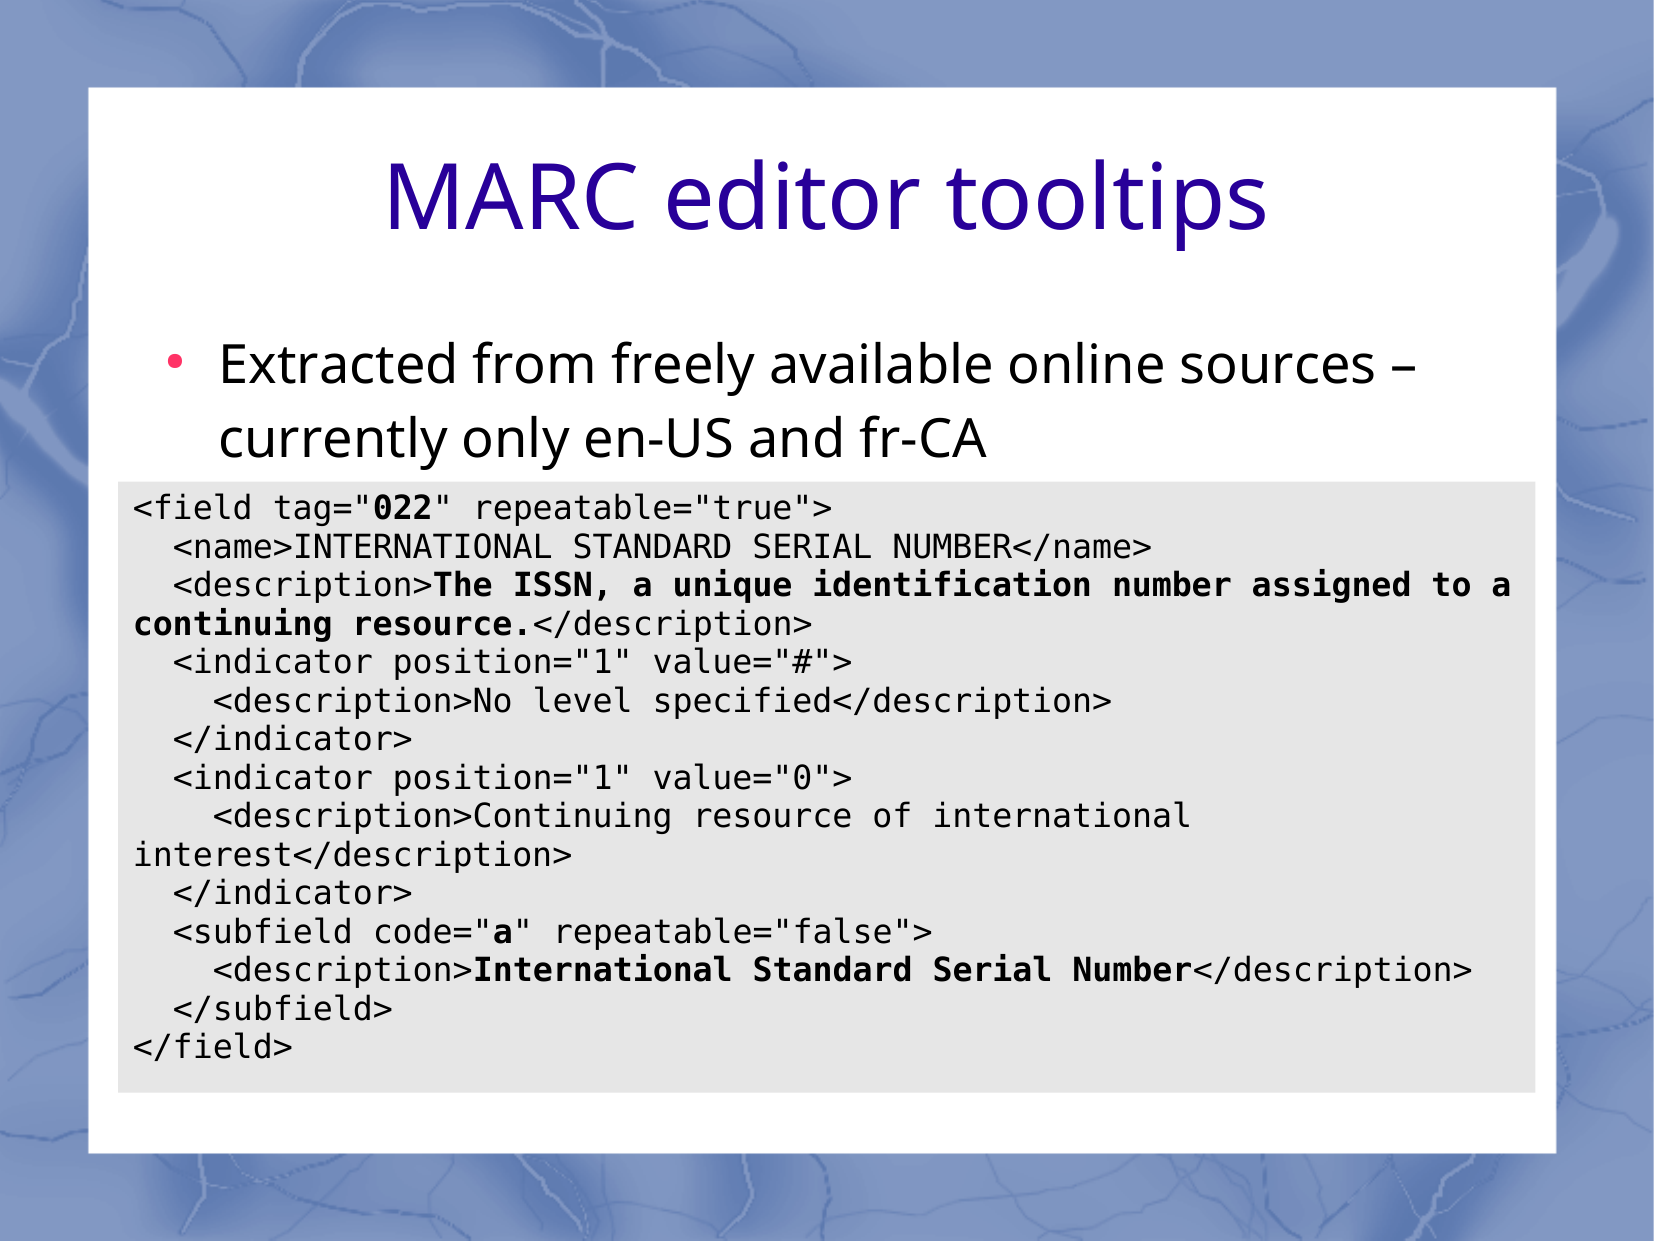

# MARC editor tooltips
Extracted from freely available online sources – currently only en-US and fr-CA
<field tag="022" repeatable="true">
 <name>INTERNATIONAL STANDARD SERIAL NUMBER</name>
 <description>The ISSN, a unique identification number assigned to a continuing resource.</description>
 <indicator position="1" value="#">
 <description>No level specified</description>
 </indicator>
 <indicator position="1" value="0">
 <description>Continuing resource of international interest</description>
 </indicator>
 <subfield code="a" repeatable="false">
 <description>International Standard Serial Number</description>
 </subfield>
</field>